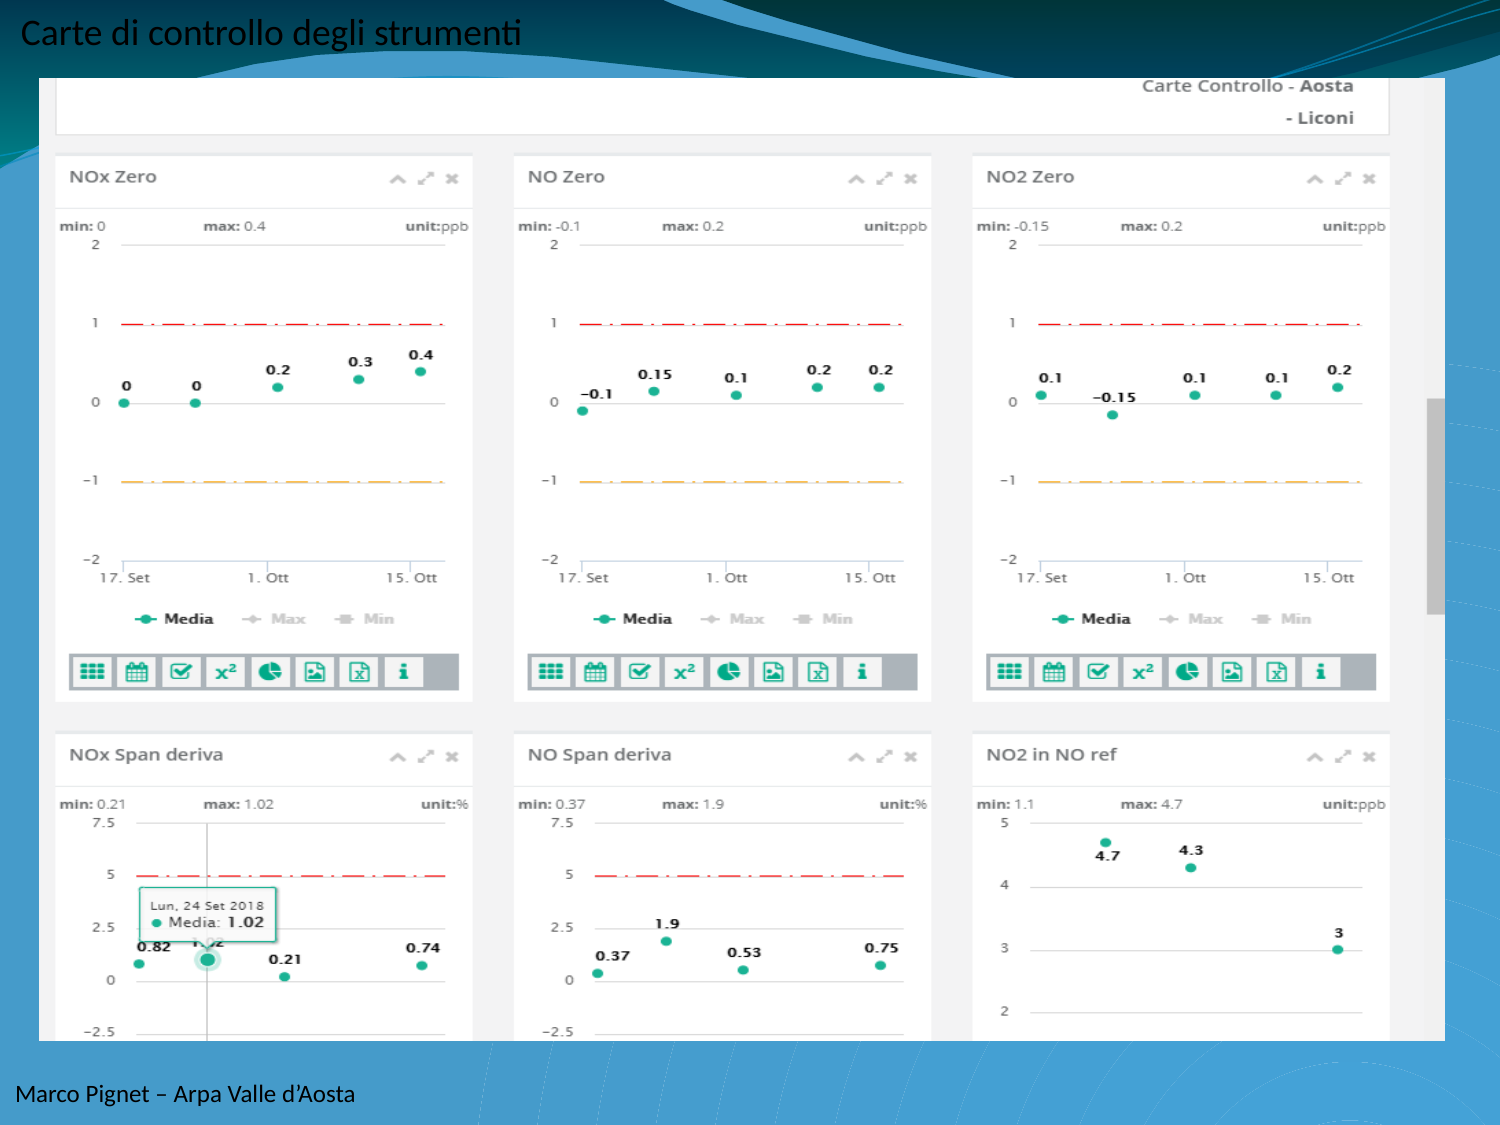

Carte di controllo degli strumenti
Marco Pignet – Arpa Valle d’Aosta